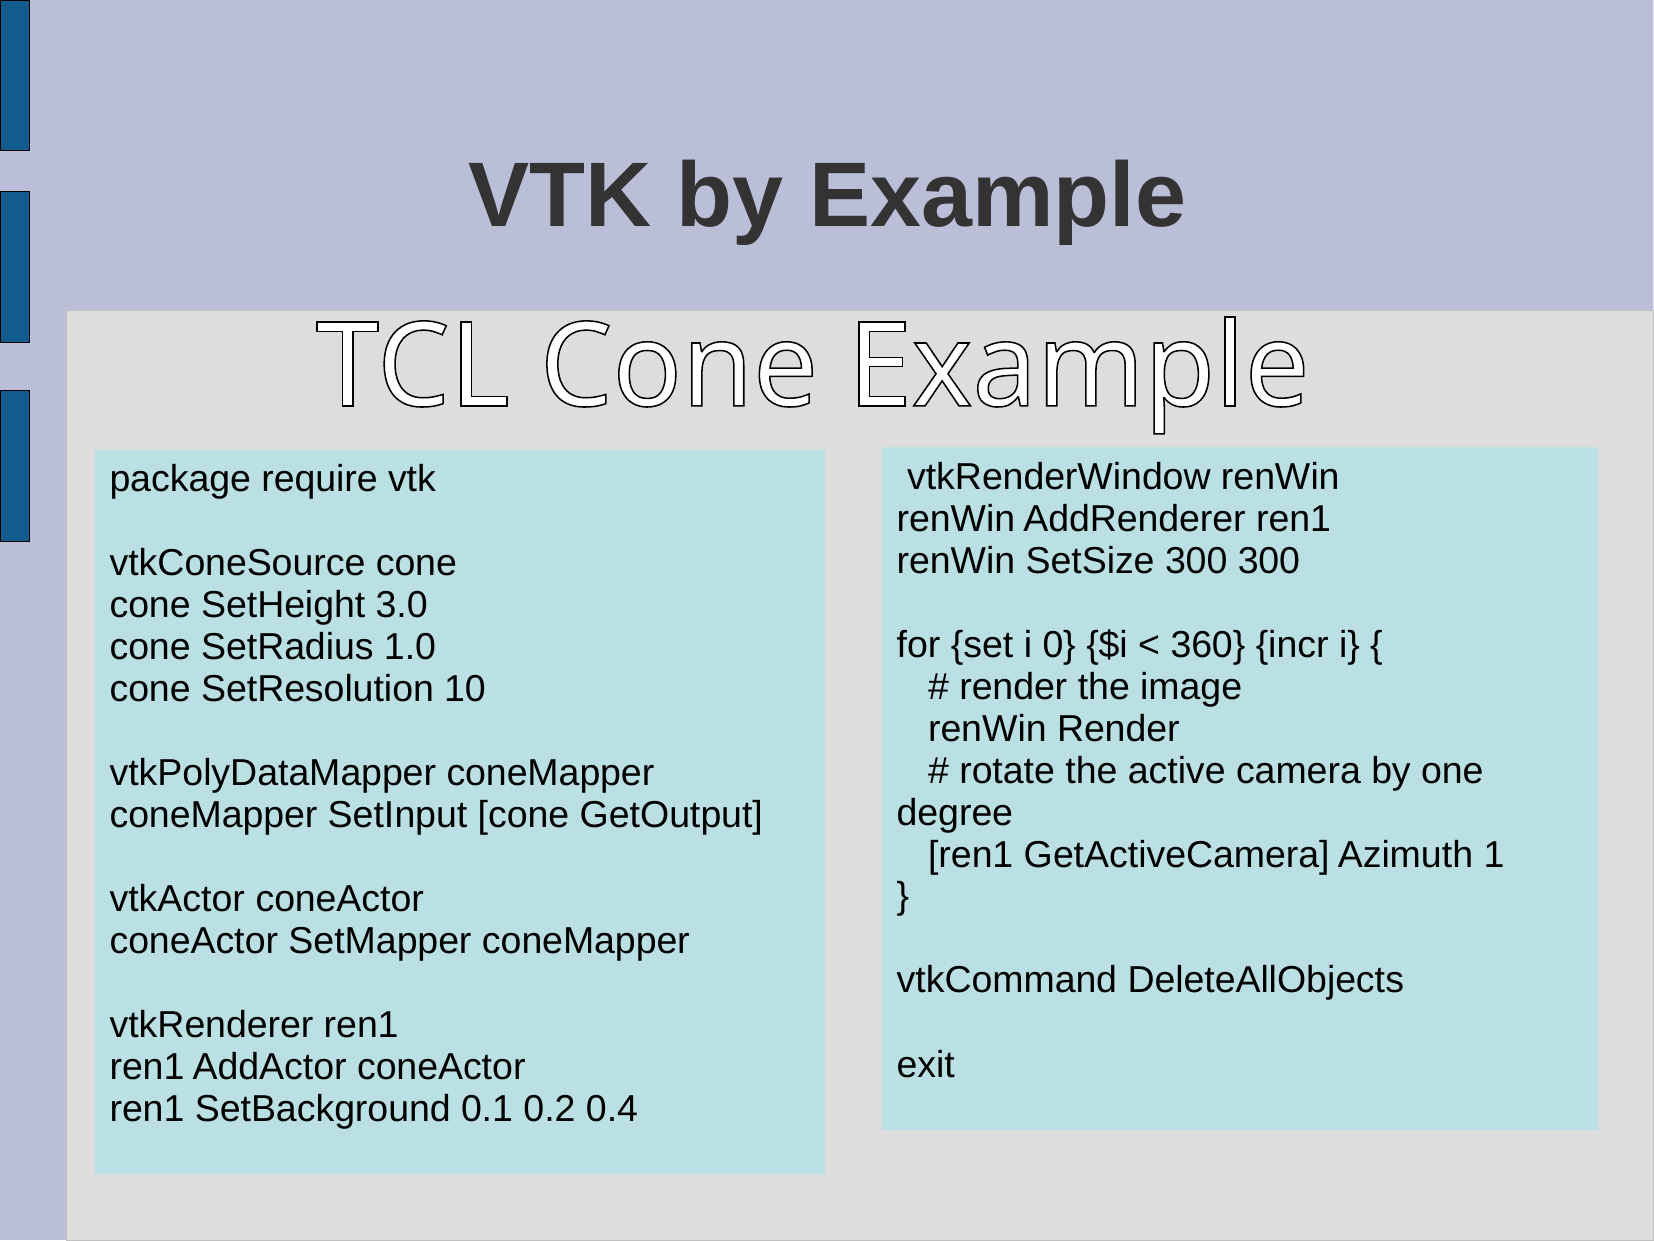

# VTK by Example
TCL Cone Example
 vtkRenderWindow renWin
renWin AddRenderer ren1
renWin SetSize 300 300
for {set i 0} {$i < 360} {incr i} {
 # render the image
 renWin Render
 # rotate the active camera by one degree
 [ren1 GetActiveCamera] Azimuth 1
}
vtkCommand DeleteAllObjects
exit
package require vtk
vtkConeSource cone
cone SetHeight 3.0
cone SetRadius 1.0
cone SetResolution 10
vtkPolyDataMapper coneMapper
coneMapper SetInput [cone GetOutput]
vtkActor coneActor
coneActor SetMapper coneMapper
vtkRenderer ren1
ren1 AddActor coneActor
ren1 SetBackground 0.1 0.2 0.4